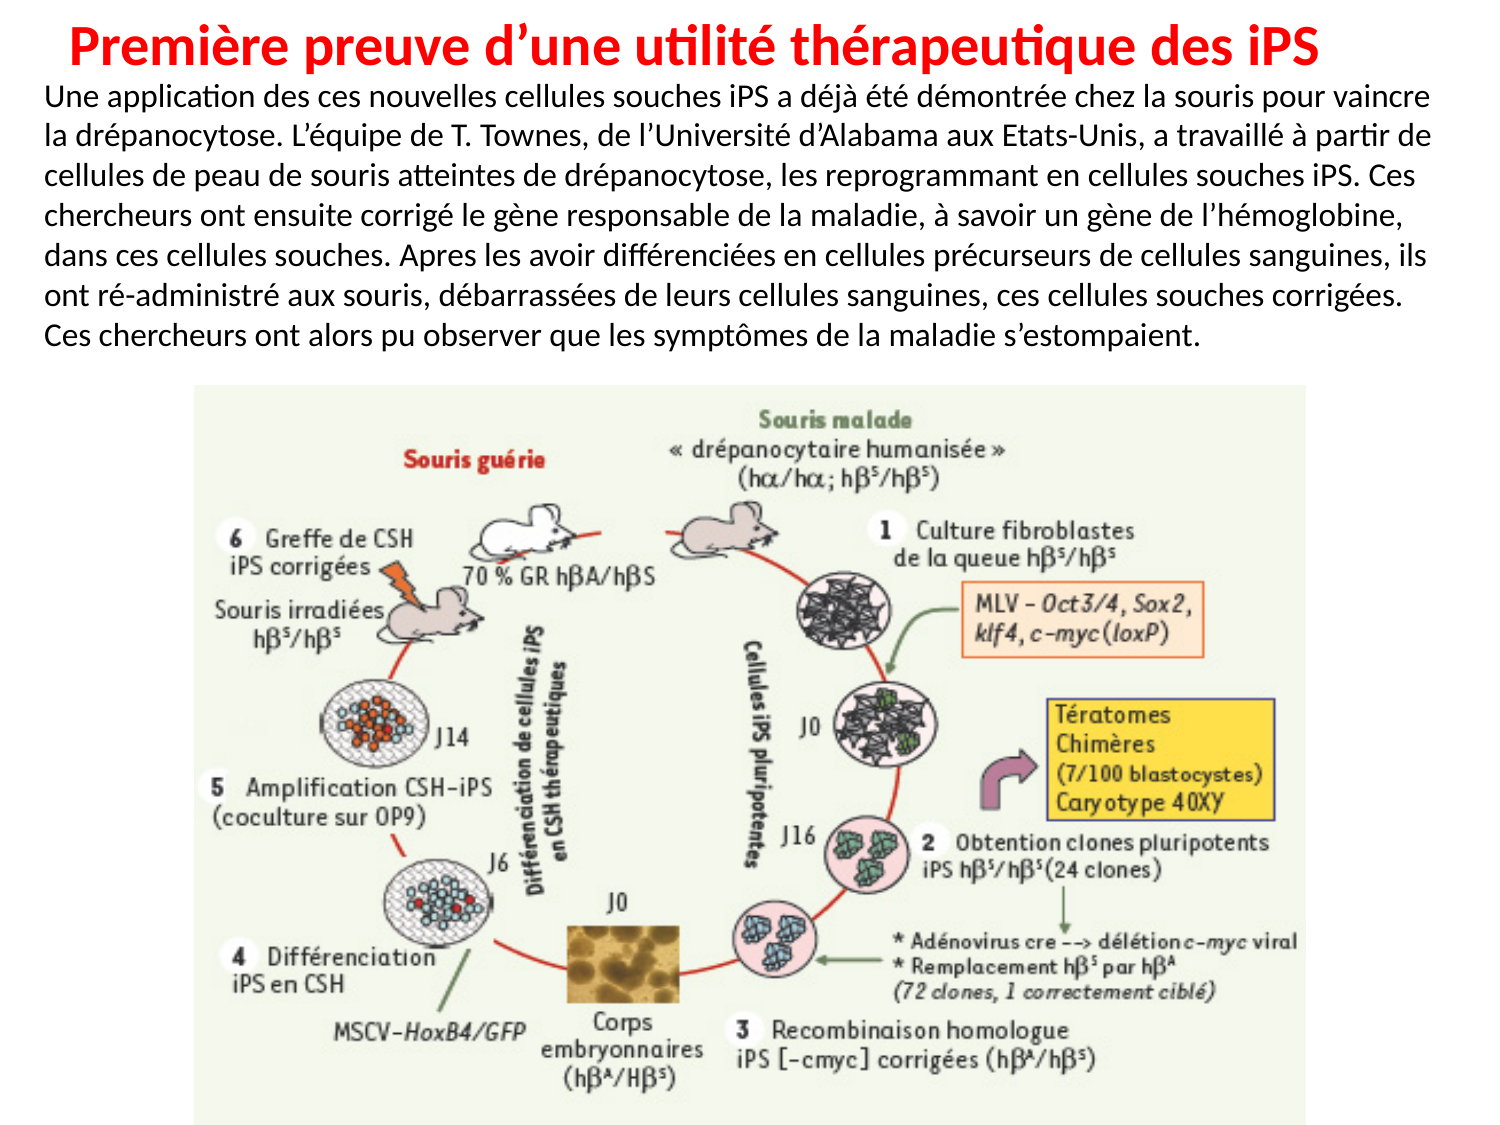

Première preuve d’une utilité thérapeutique des iPS
Une application des ces nouvelles cellules souches iPS a déjà été démontrée chez la souris pour vaincre la drépanocytose. L’équipe de T. Townes, de l’Université d’Alabama aux Etats-Unis, a travaillé à partir de cellules de peau de souris atteintes de drépanocytose, les reprogrammant en cellules souches iPS. Ces chercheurs ont ensuite corrigé le gène responsable de la maladie, à savoir un gène de l’hémoglobine, dans ces cellules souches. Apres les avoir différenciées en cellules précurseurs de cellules sanguines, ils ont ré-administré aux souris, débarrassées de leurs cellules sanguines, ces cellules souches corrigées. Ces chercheurs ont alors pu observer que les symptômes de la maladie s’estompaient.